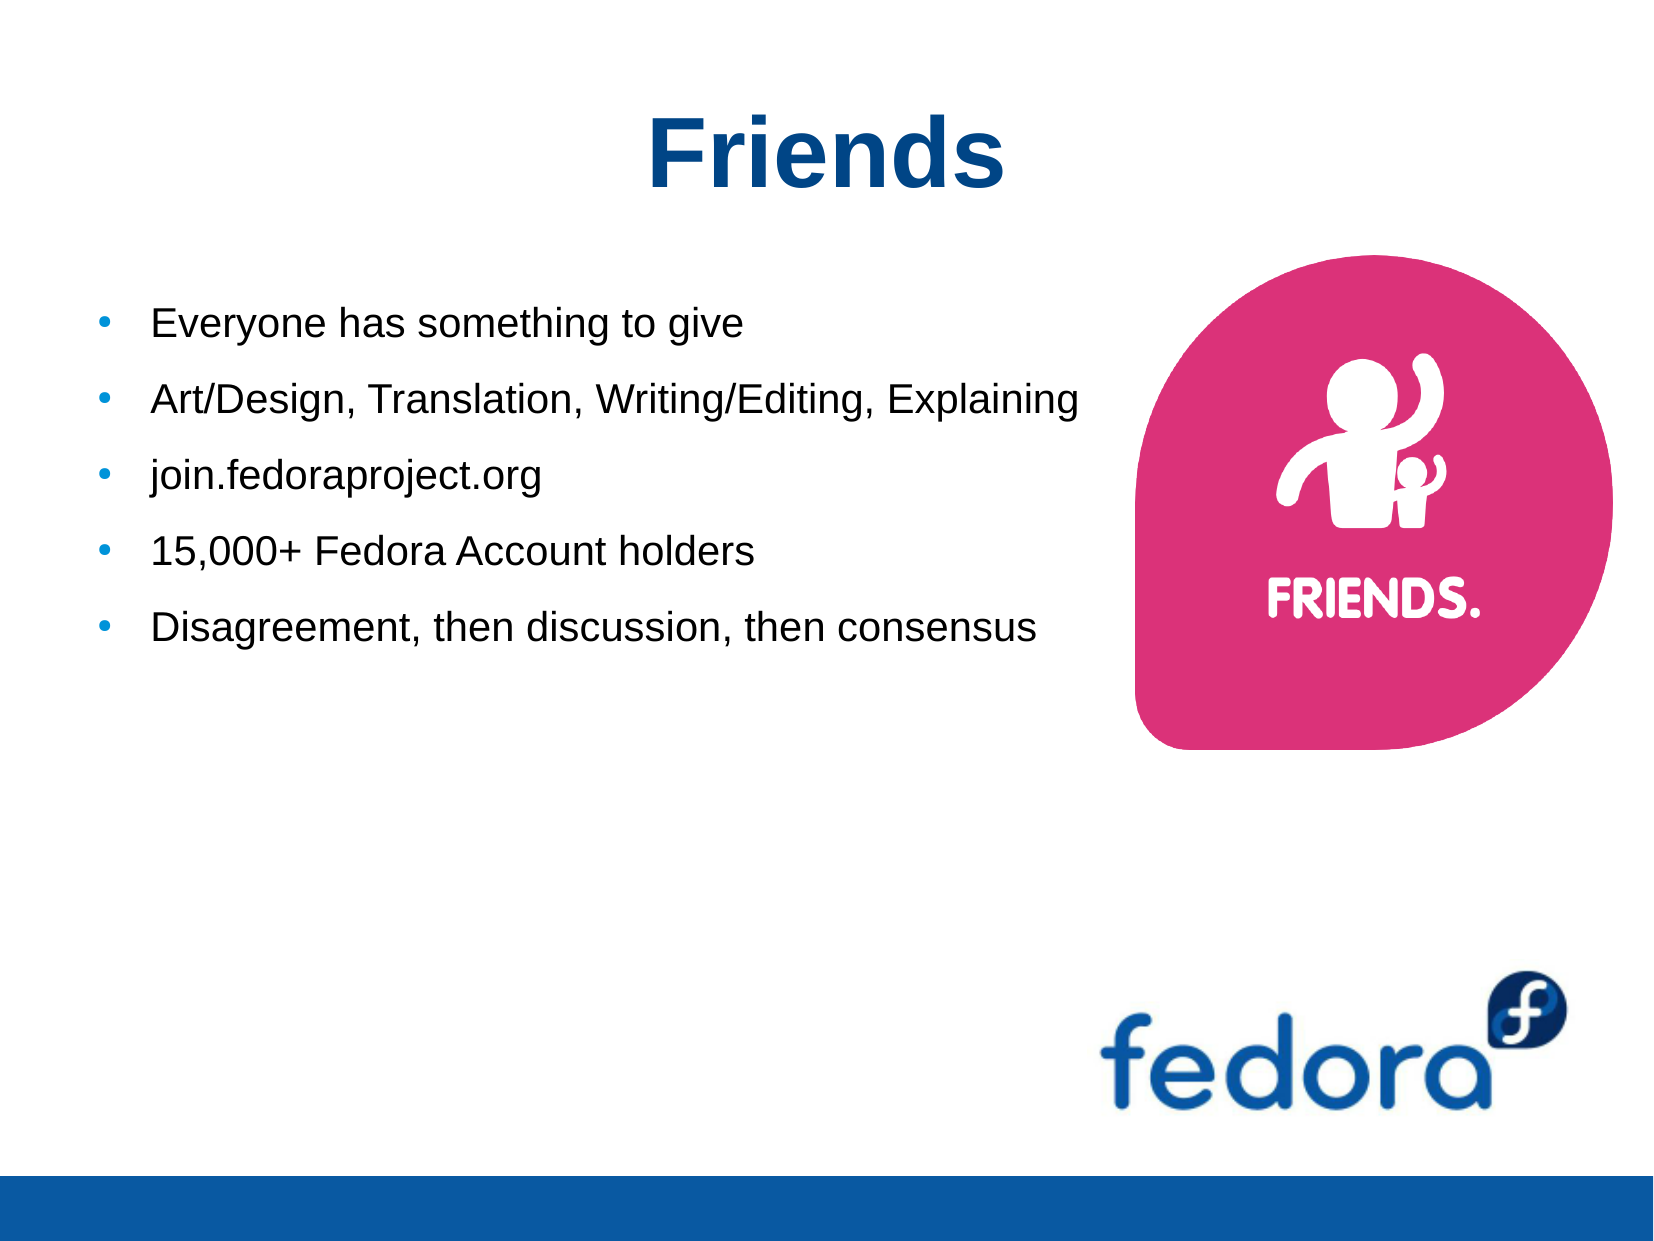

# Friends
Everyone has something to give
Art/Design, Translation, Writing/Editing, Explaining
join.fedoraproject.org
15,000+ Fedora Account holders
Disagreement, then discussion, then consensus